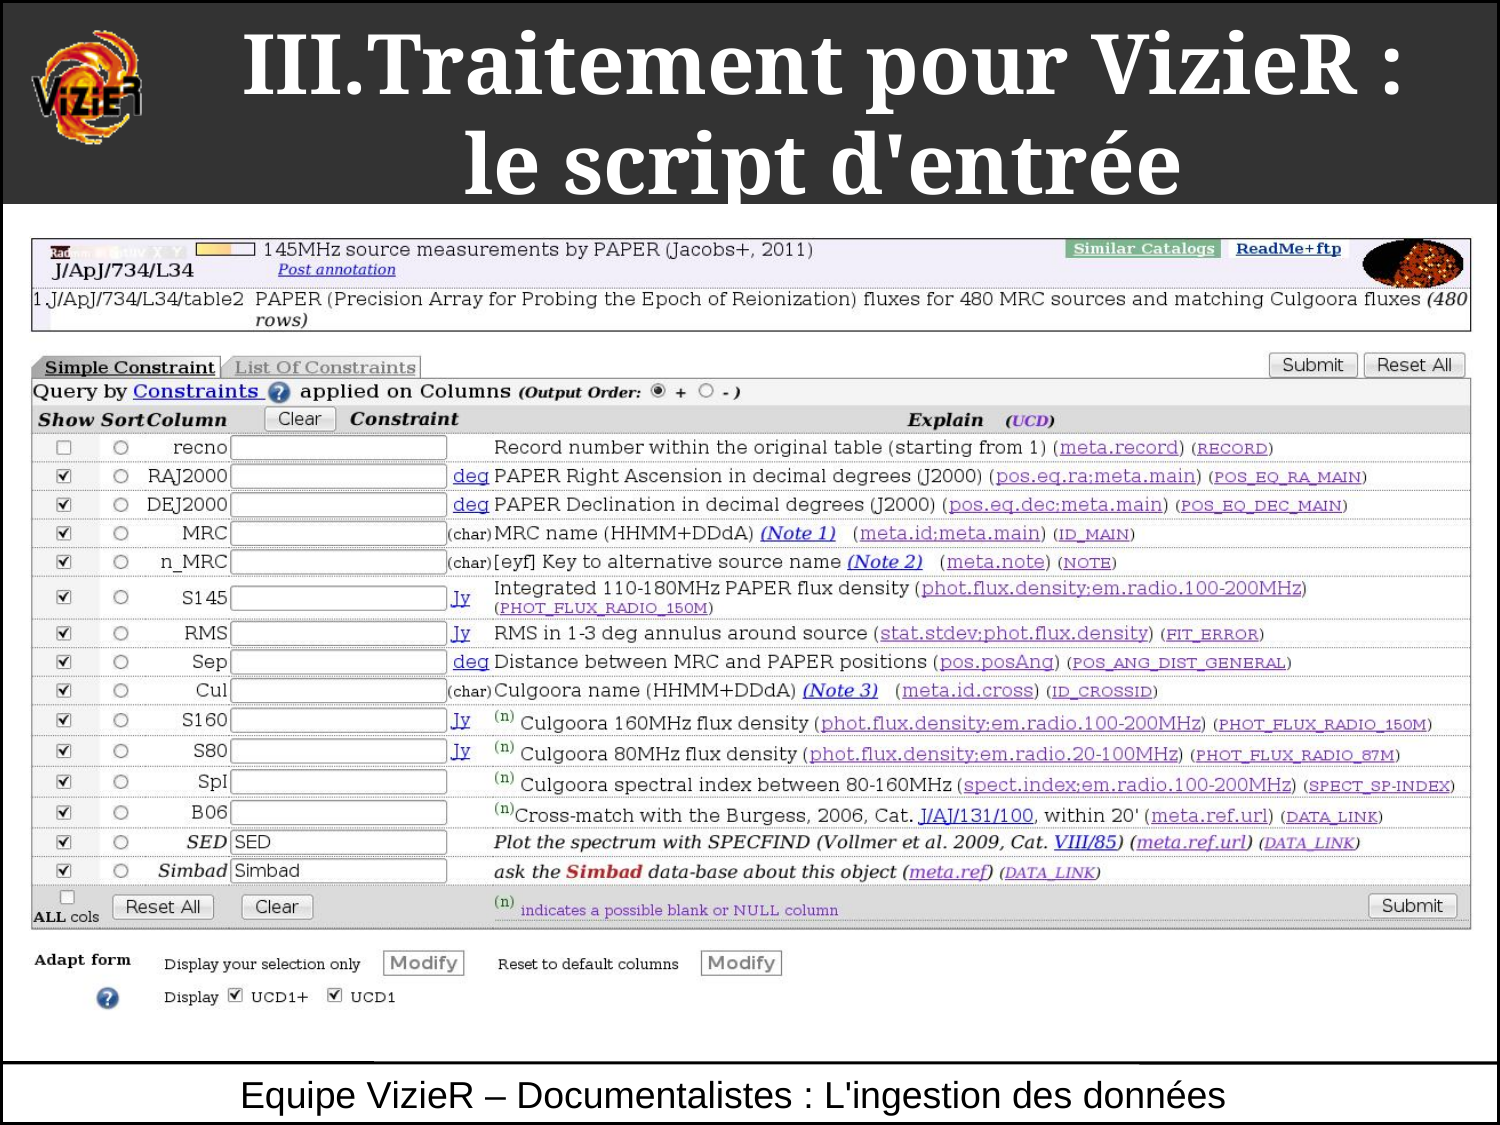

# III.Traitement pour VizieR : le script d'entrée